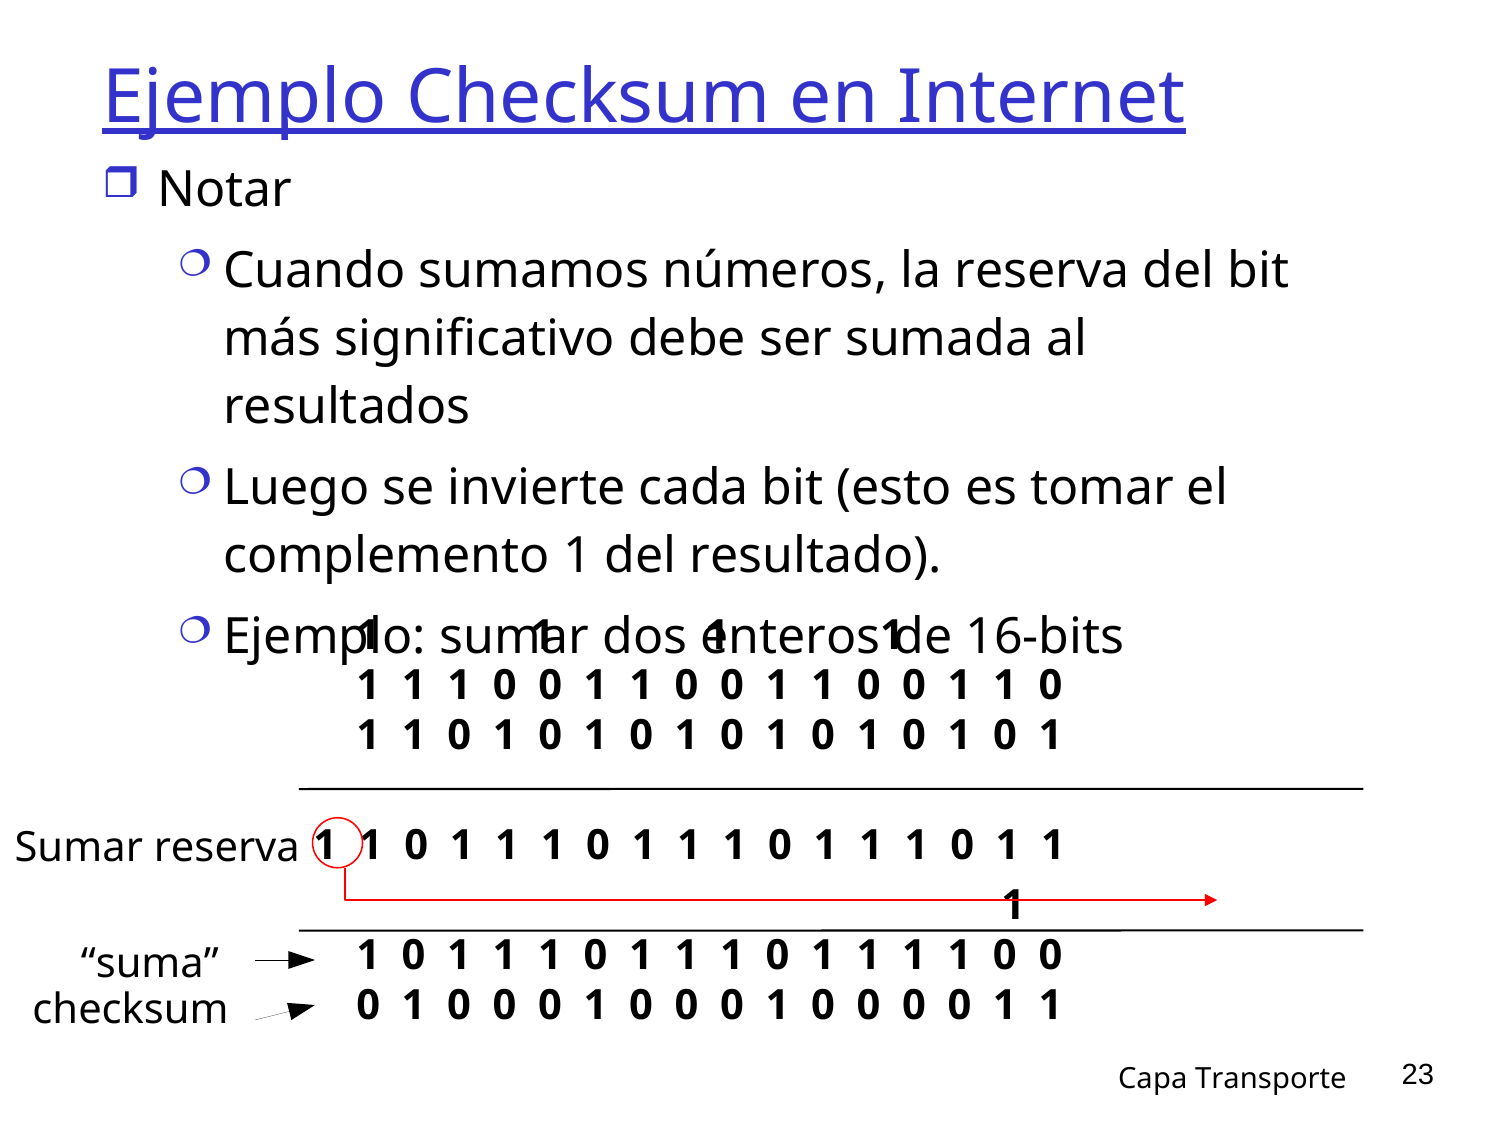

# Ejemplo Checksum en Internet
Notar
Cuando sumamos números, la reserva del bit más significativo debe ser sumada al resultados
Luego se invierte cada bit (esto es tomar el complemento 1 del resultado).
Ejemplo: sumar dos enteros de 16-bits
 1 1 1 1
 1 1 1 0 0 1 1 0 0 1 1 0 0 1 1 0
 1 1 0 1 0 1 0 1 0 1 0 1 0 1 0 1
 1 1 0 1 1 1 0 1 1 1 0 1 1 1 0 1 1
 1
 1 0 1 1 1 0 1 1 1 0 1 1 1 1 0 0
 0 1 0 0 0 1 0 0 0 1 0 0 0 0 1 1
Sumar reserva
“suma”
checksum
23